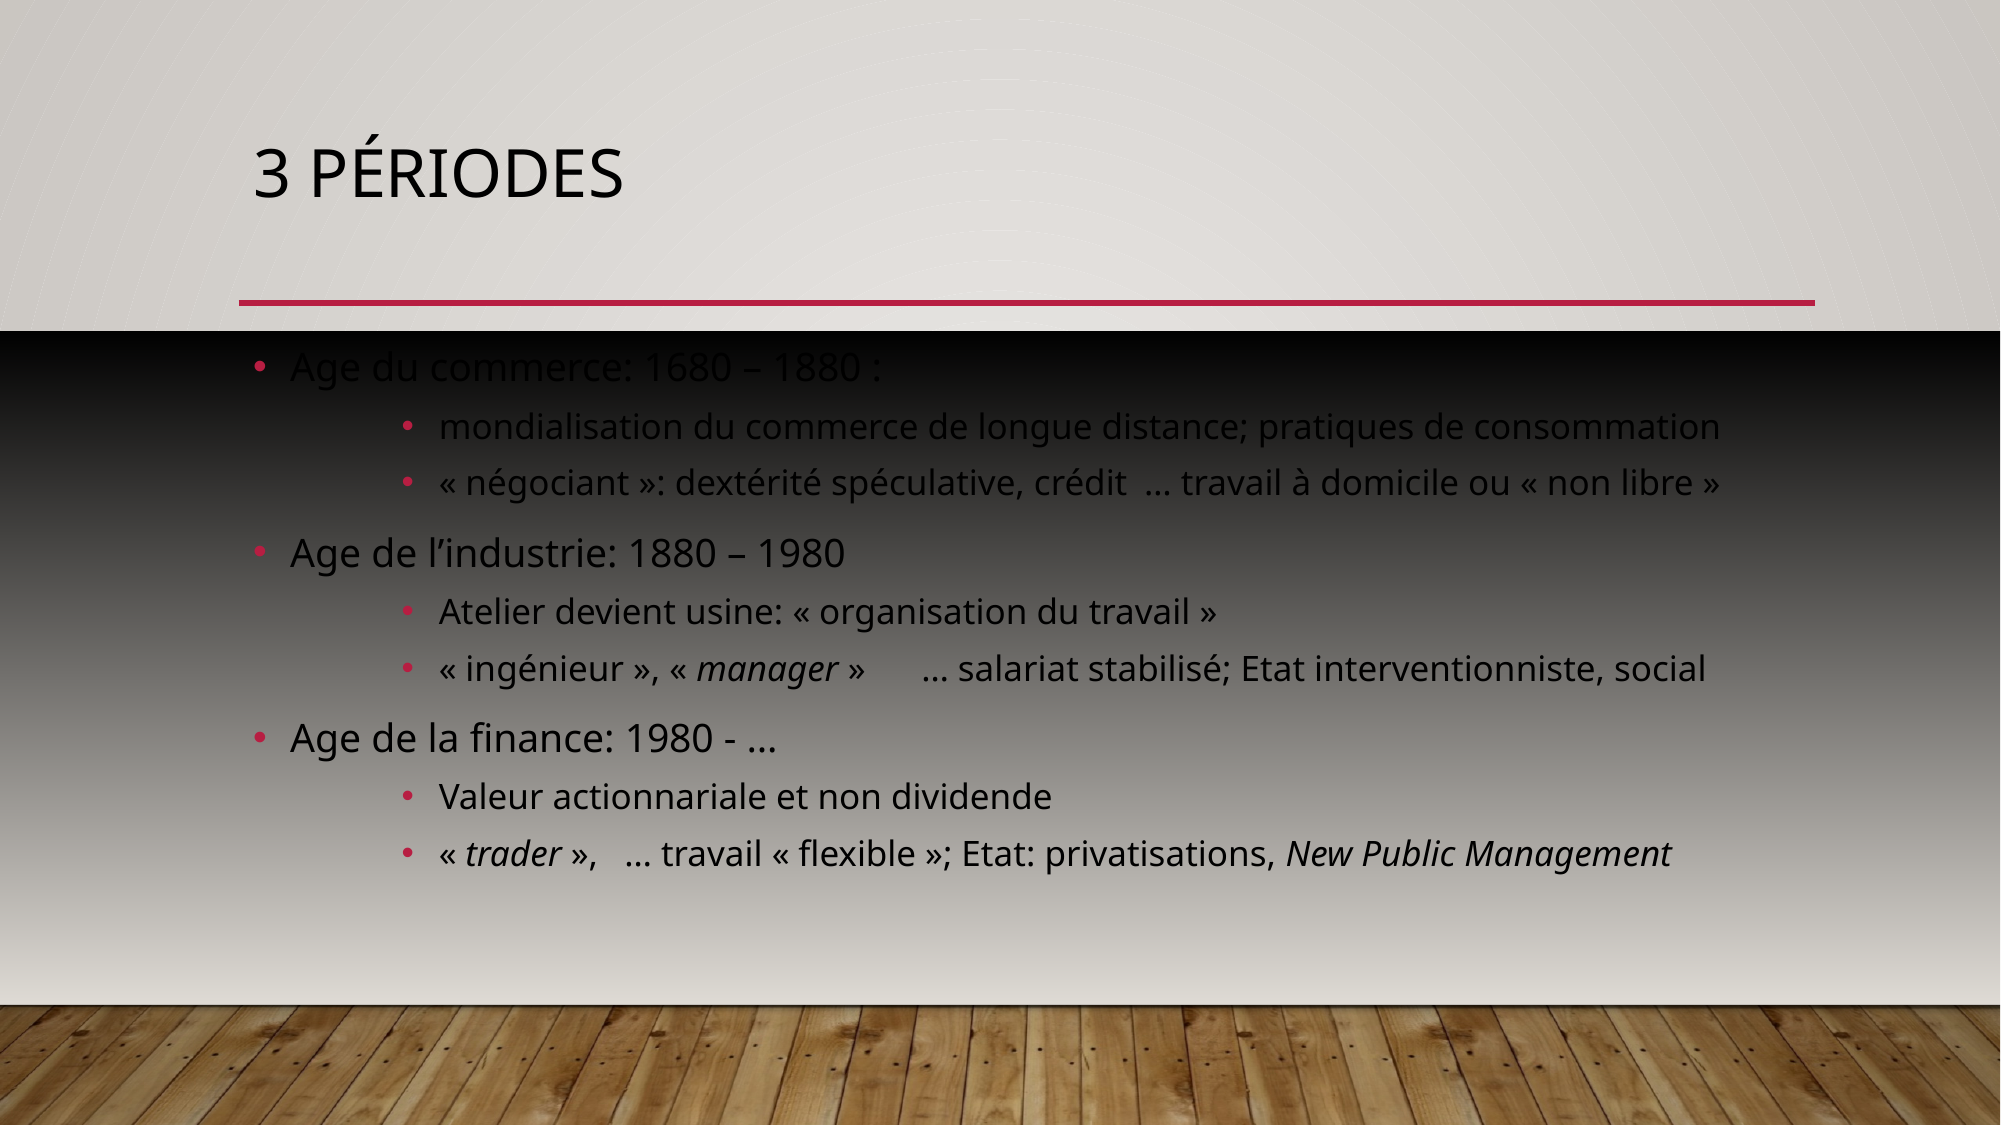

# 3 périodes
Age du commerce: 1680 – 1880 :
mondialisation du commerce de longue distance; pratiques de consommation
« négociant »: dextérité spéculative, crédit		… travail à domicile ou « non libre »
Age de l’industrie: 1880 – 1980
Atelier devient usine: « organisation du travail »
« ingénieur », « manager »	… salariat stabilisé; Etat interventionniste, social
Age de la finance: 1980 - …
Valeur actionnariale et non dividende
« trader », 		… travail « flexible »; Etat: privatisations, New Public Management